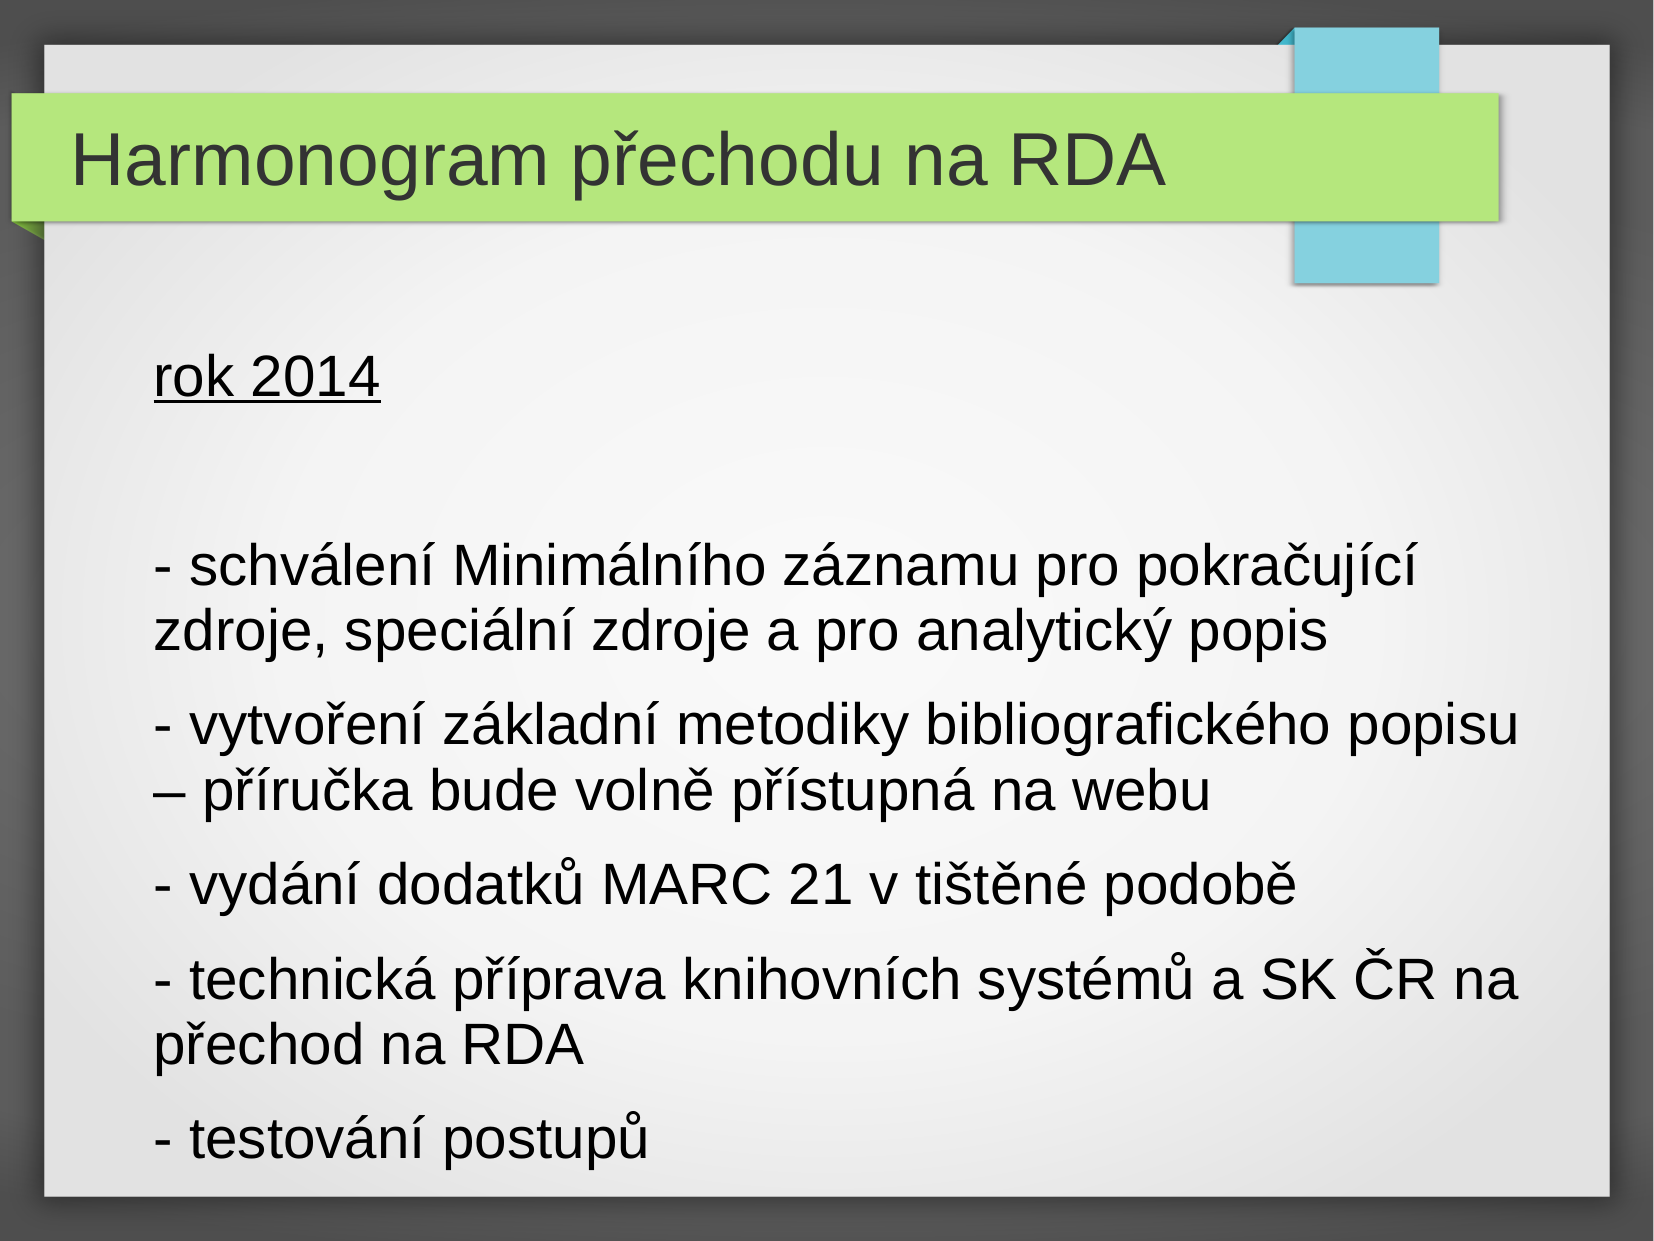

# Harmonogram přechodu na RDA
rok 2014
- schválení Minimálního záznamu pro pokračující zdroje, speciální zdroje a pro analytický popis
- vytvoření základní metodiky bibliografického popisu – příručka bude volně přístupná na webu
- vydání dodatků MARC 21 v tištěné podobě
- technická příprava knihovních systémů a SK ČR na přechod na RDA
- testování postupů